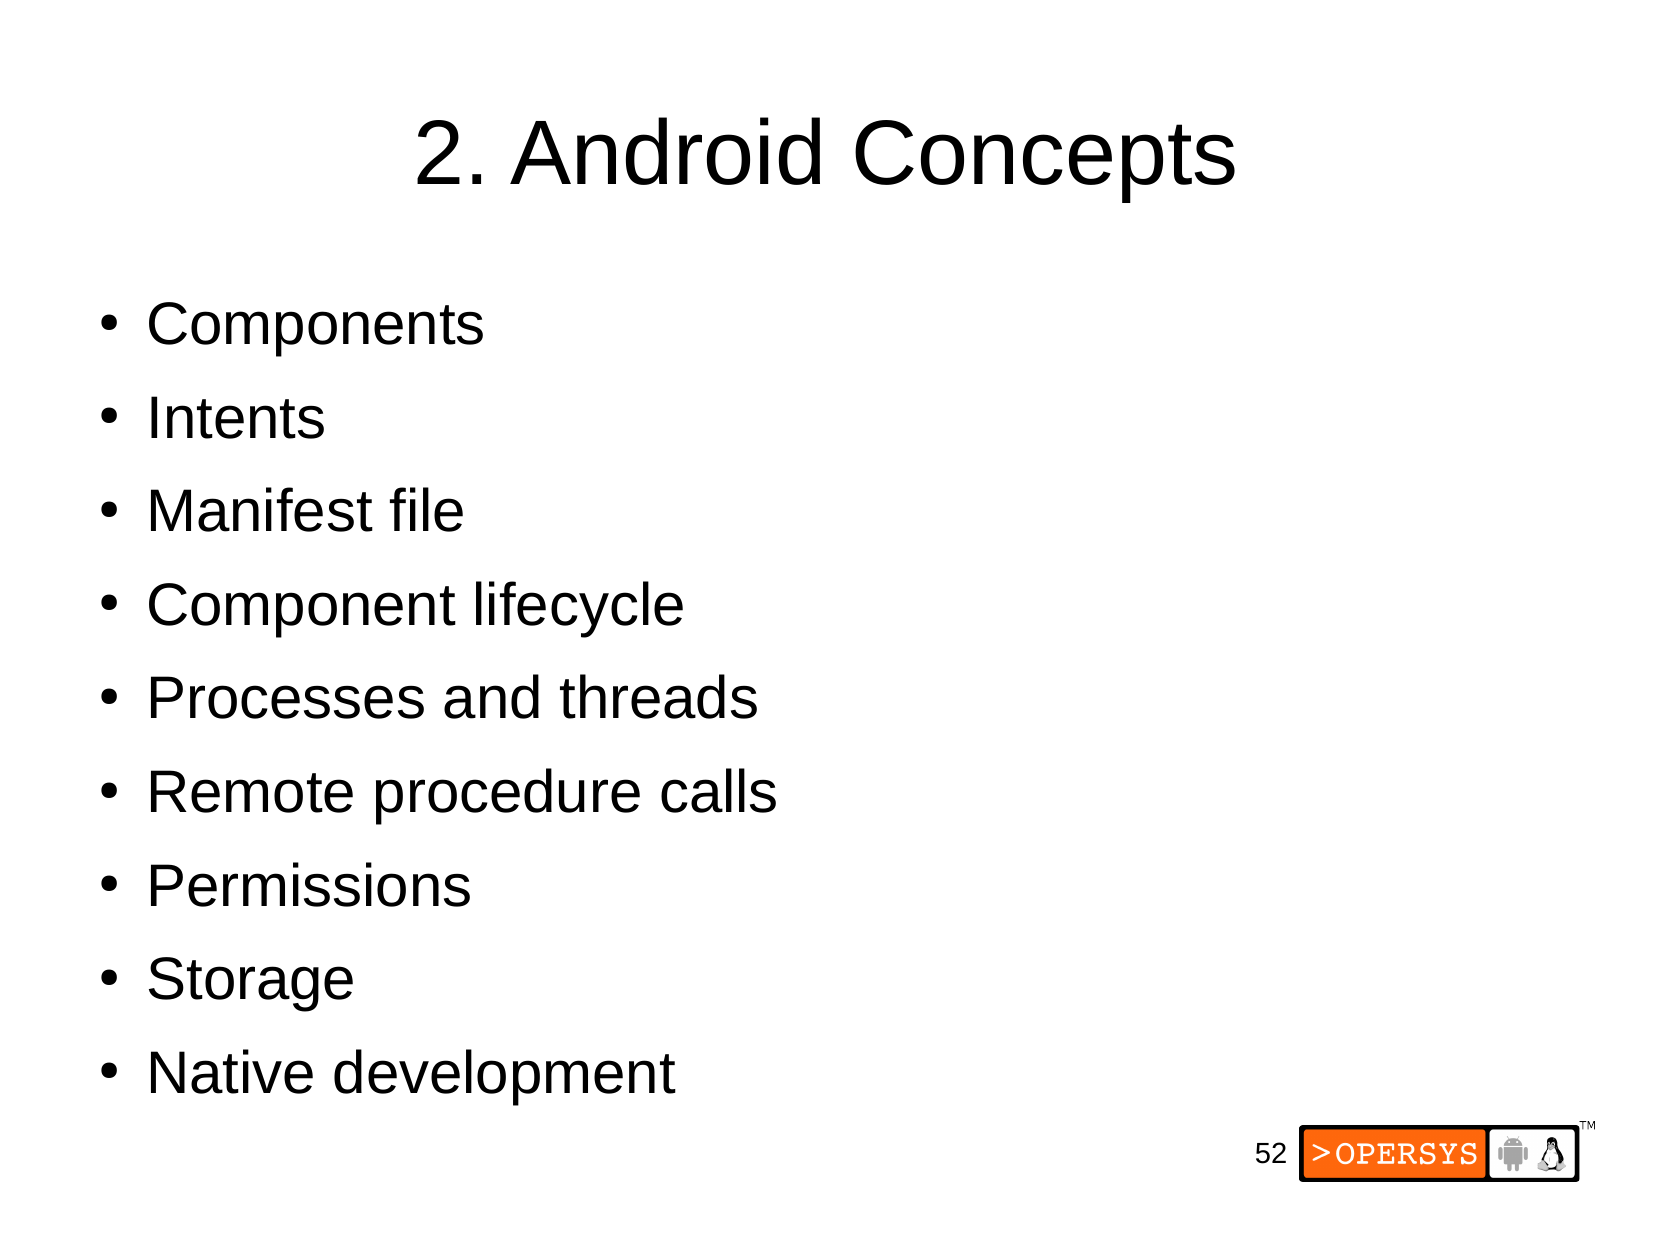

# 2. Android Concepts
Components
Intents
Manifest file
Component lifecycle
Processes and threads
Remote procedure calls
Permissions
Storage
Native development